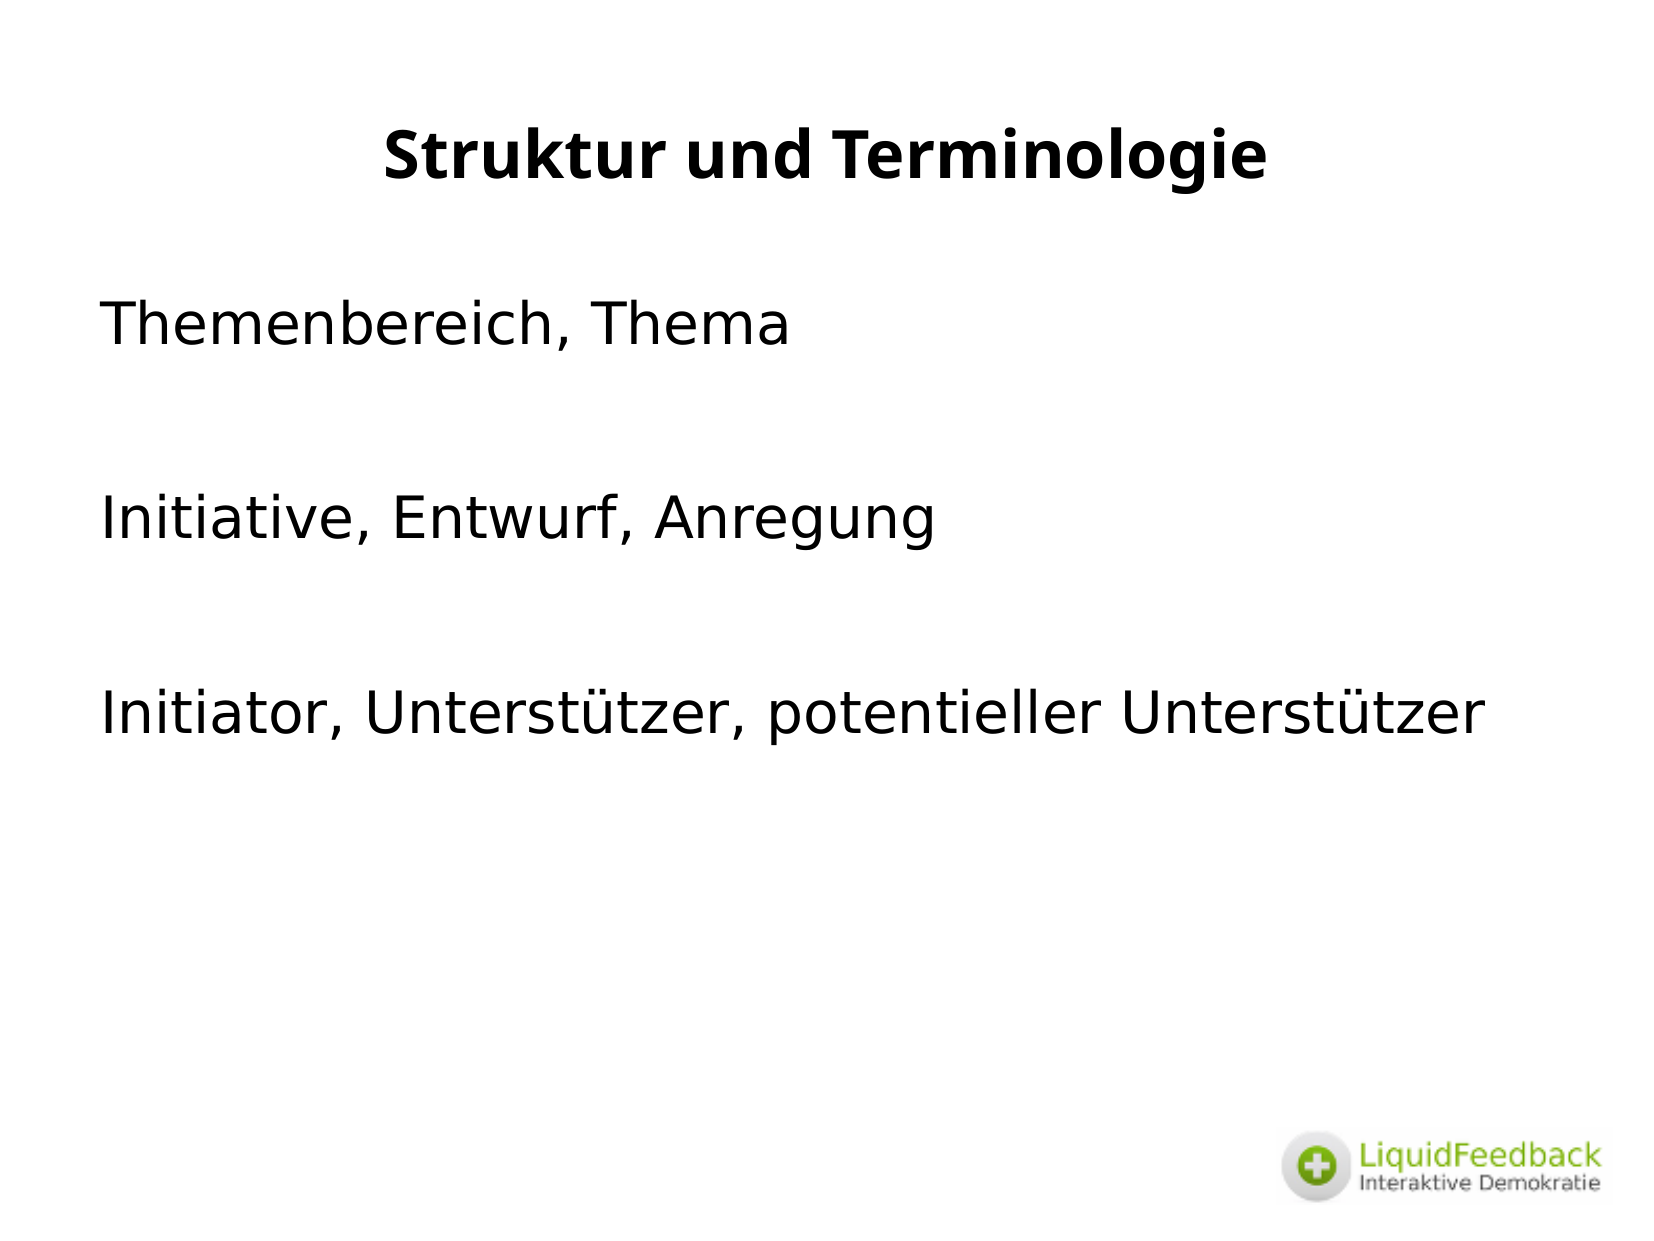

# Struktur und Terminologie
Themenbereich, Thema
Initiative, Entwurf, Anregung
Initiator, Unterstützer, potentieller Unterstützer